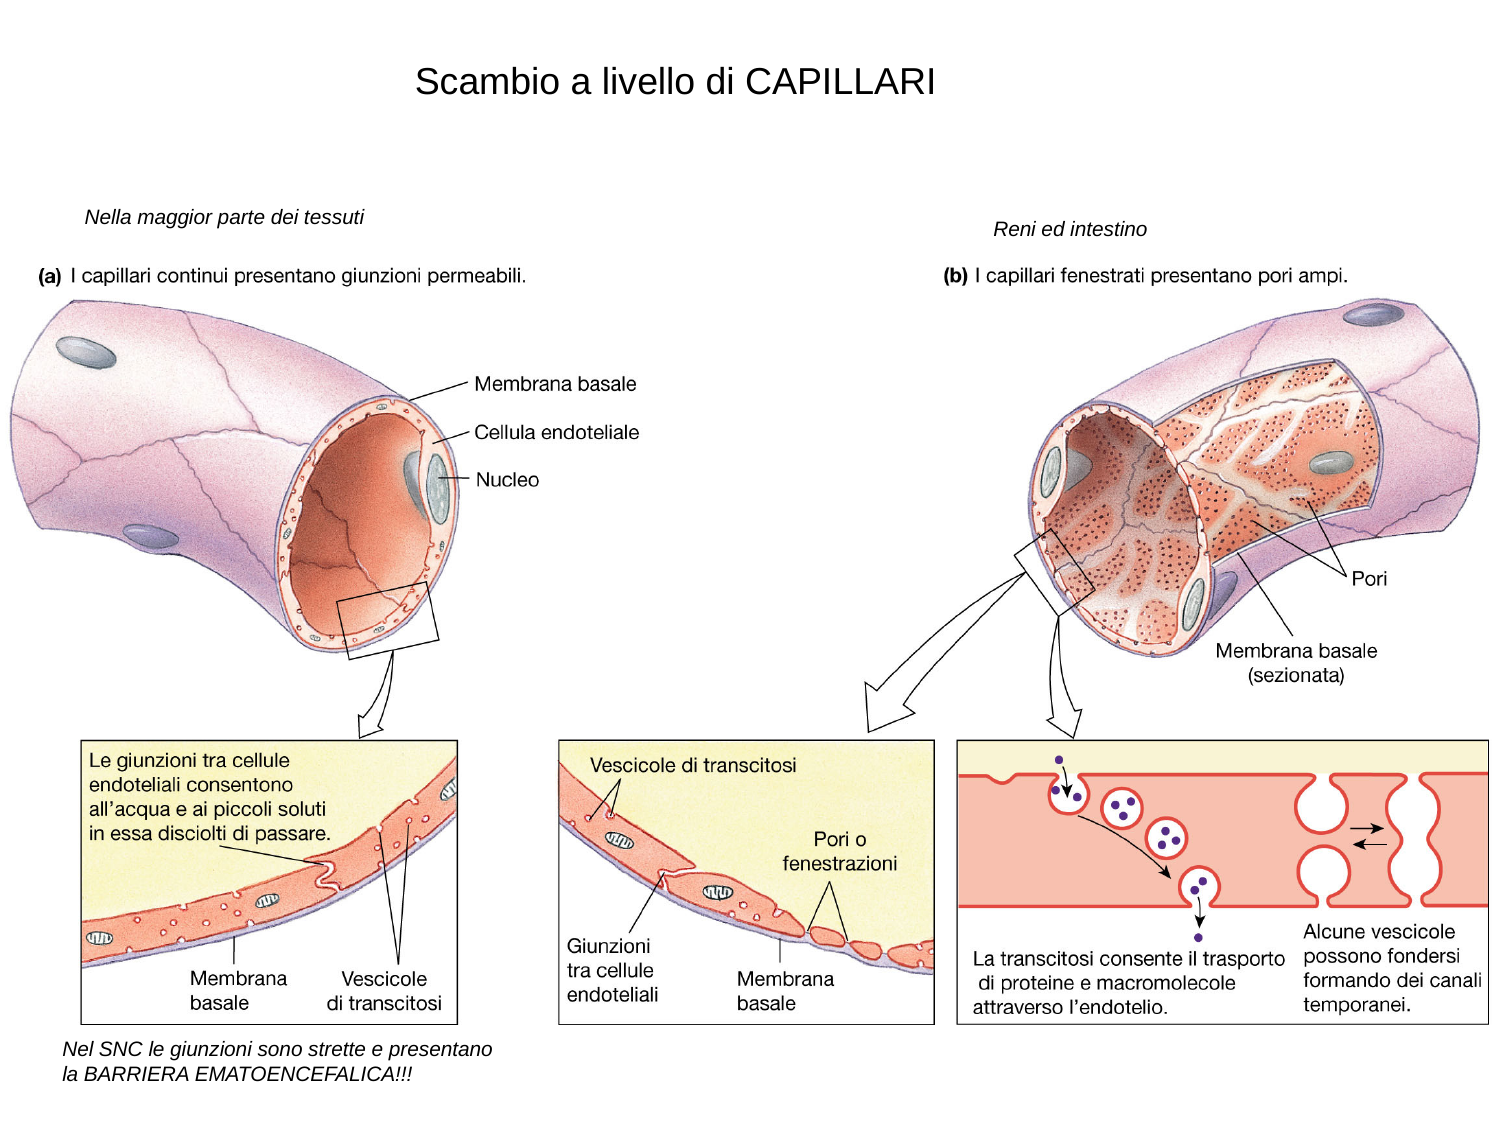

Scambio a livello di CAPILLARI
Nella maggior parte dei tessuti
Reni ed intestino
Nel SNC le giunzioni sono strette e presentano
la BARRIERA EMATOENCEFALICA!!!